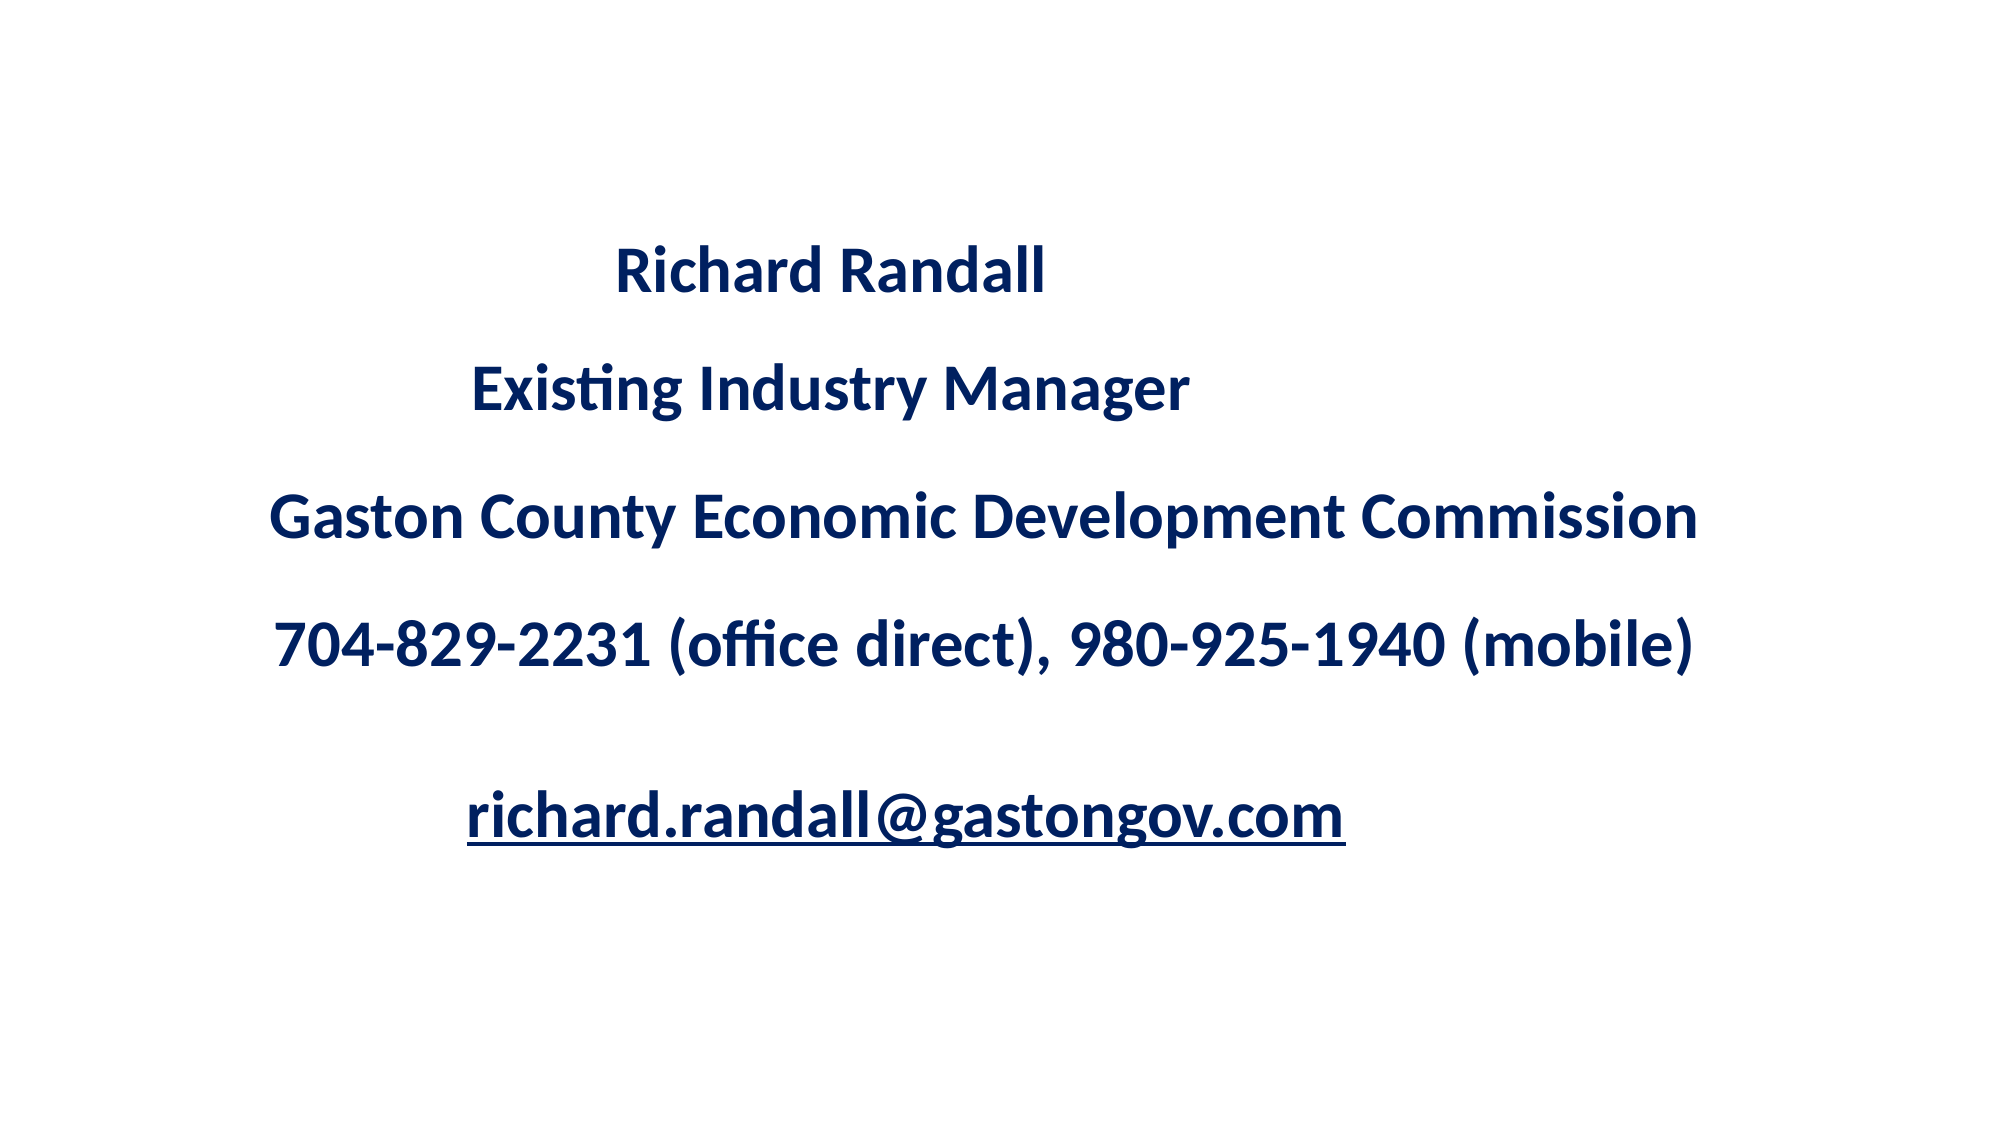

Richard Randall
 Existing Industry Manager
Gaston County Economic Development Commission
704-829-2231 (office direct), 980-925-1940 (mobile)
richard.randall@gastongov.com